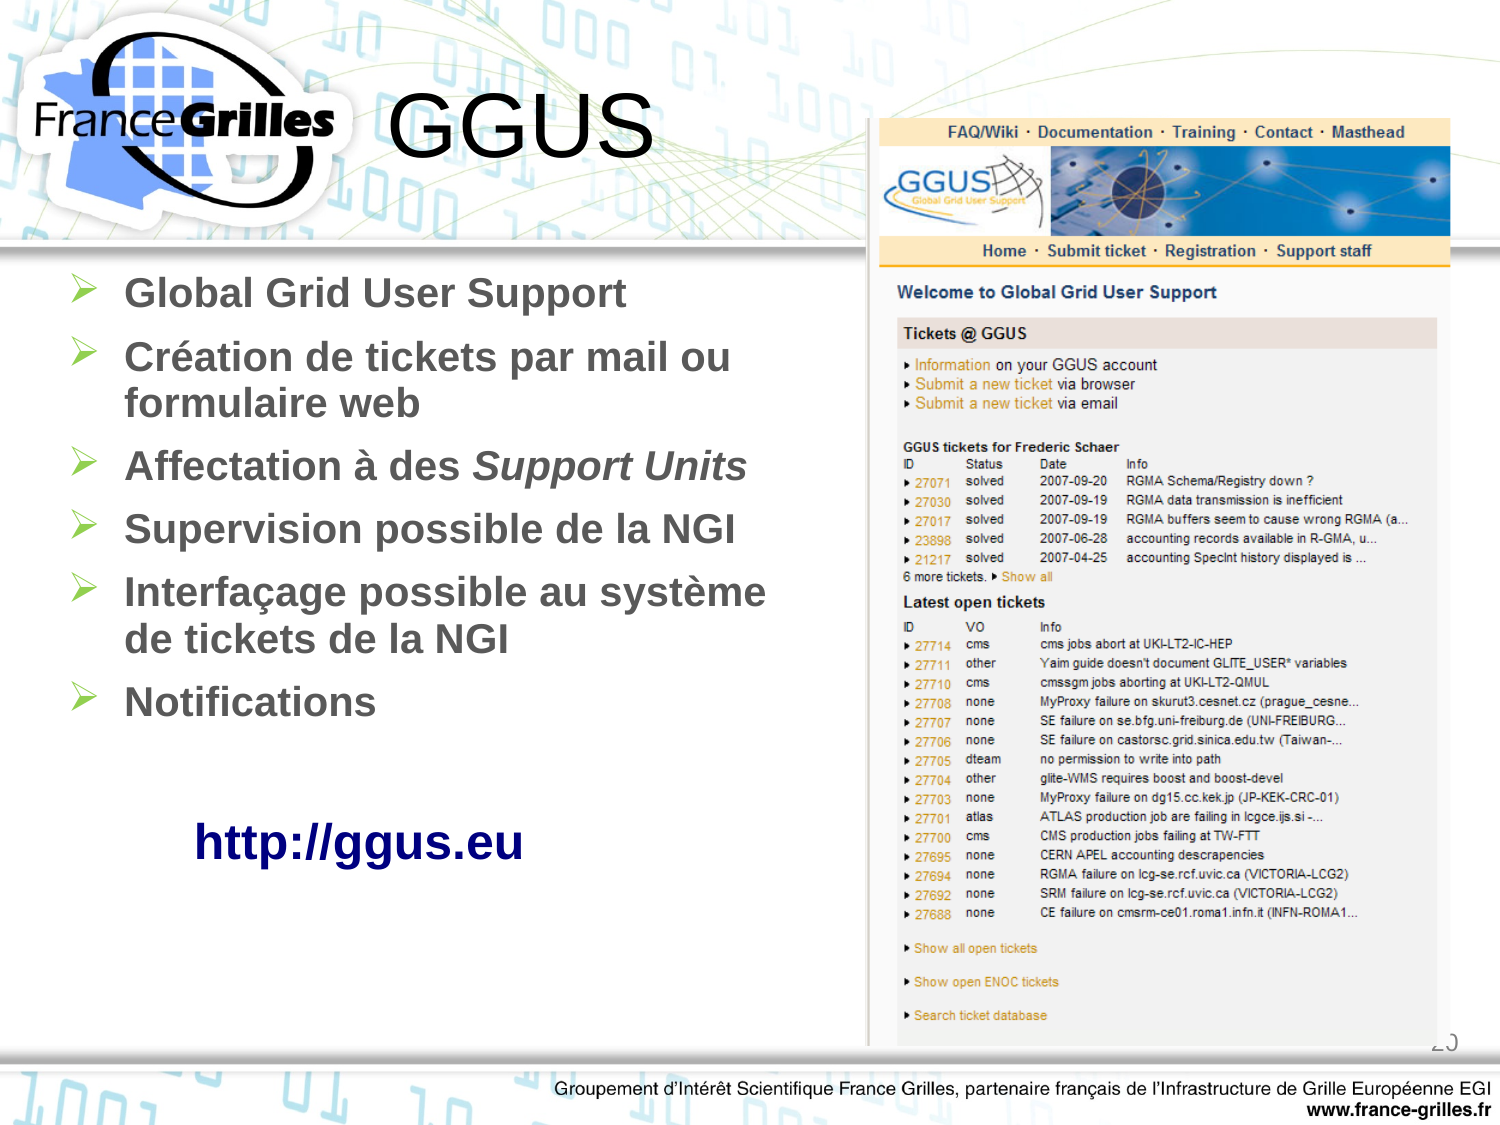

# GGUS
Global Grid User Support
Création de tickets par mail ou formulaire web
Affectation à des Support Units
Supervision possible de la NGI
Interfaçage possible au système de tickets de la NGI
Notifications
 http://ggus.eu
20